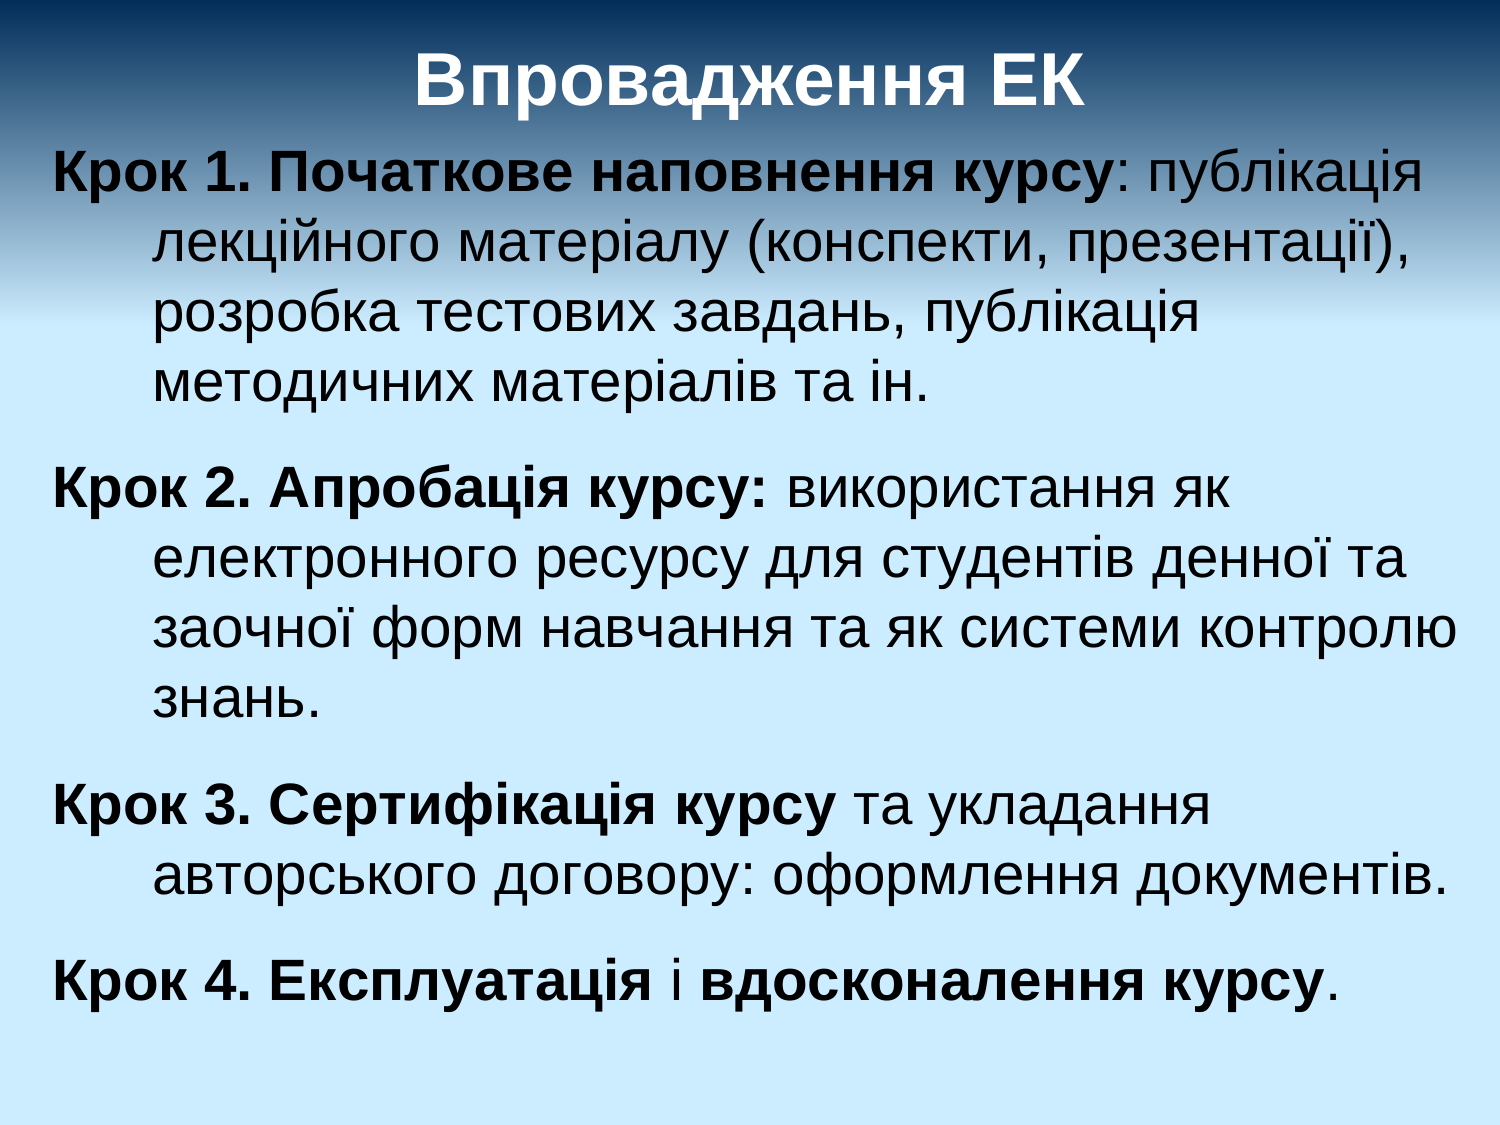

Впровадження ЕК
# Крок 1. Початкове наповнення курсу: публікація лекційного матеріалу (конспекти, презентації), розробка тестових завдань, публікація методичних матеріалів та ін.
Крок 2. Апробація курсу: використання як електронного ресурсу для студентів денної та заочної форм навчання та як системи контролю знань.
Крок 3. Сертифікація курсу та укладання авторського договору: оформлення документів.
Крок 4. Експлуатація і вдосконалення курсу.